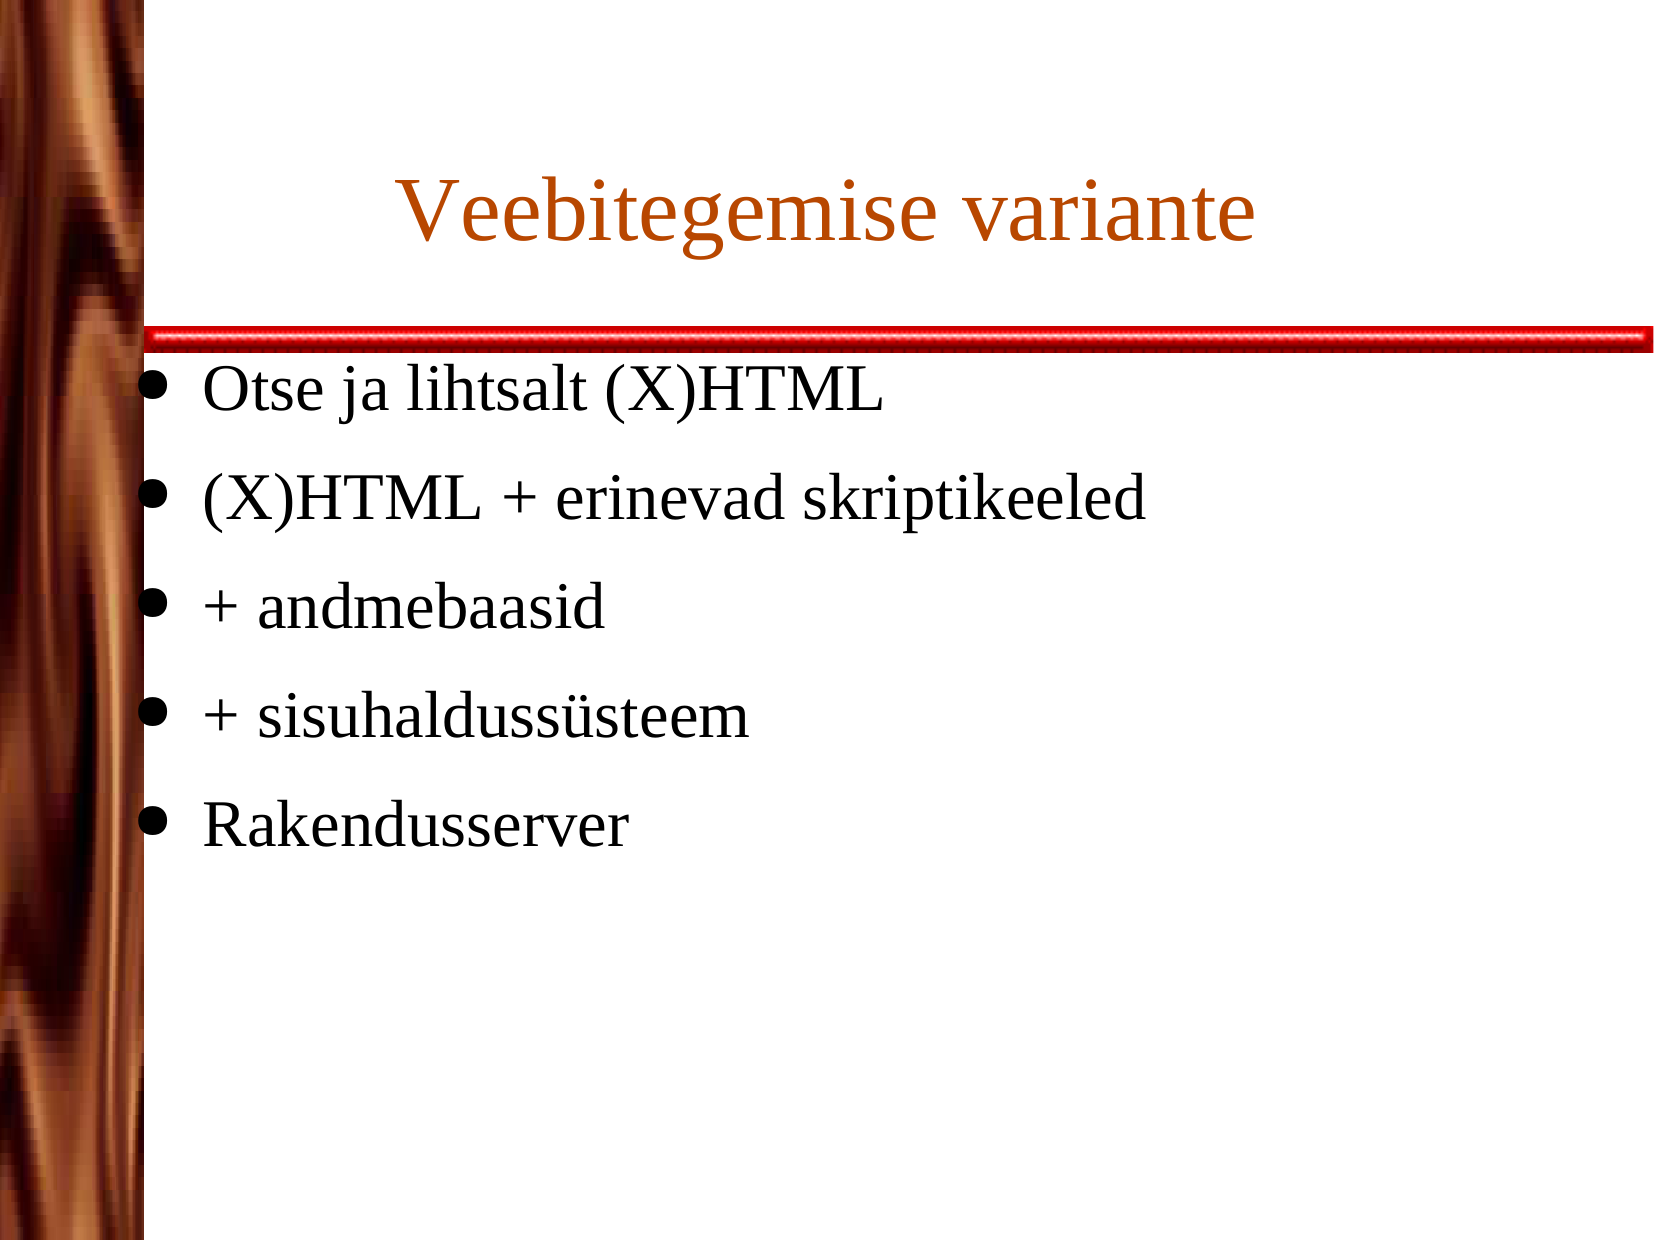

# Veebitegemise variante
Otse ja lihtsalt (X)HTML
(X)HTML + erinevad skriptikeeled
+ andmebaasid
+ sisuhaldussüsteem
Rakendusserver